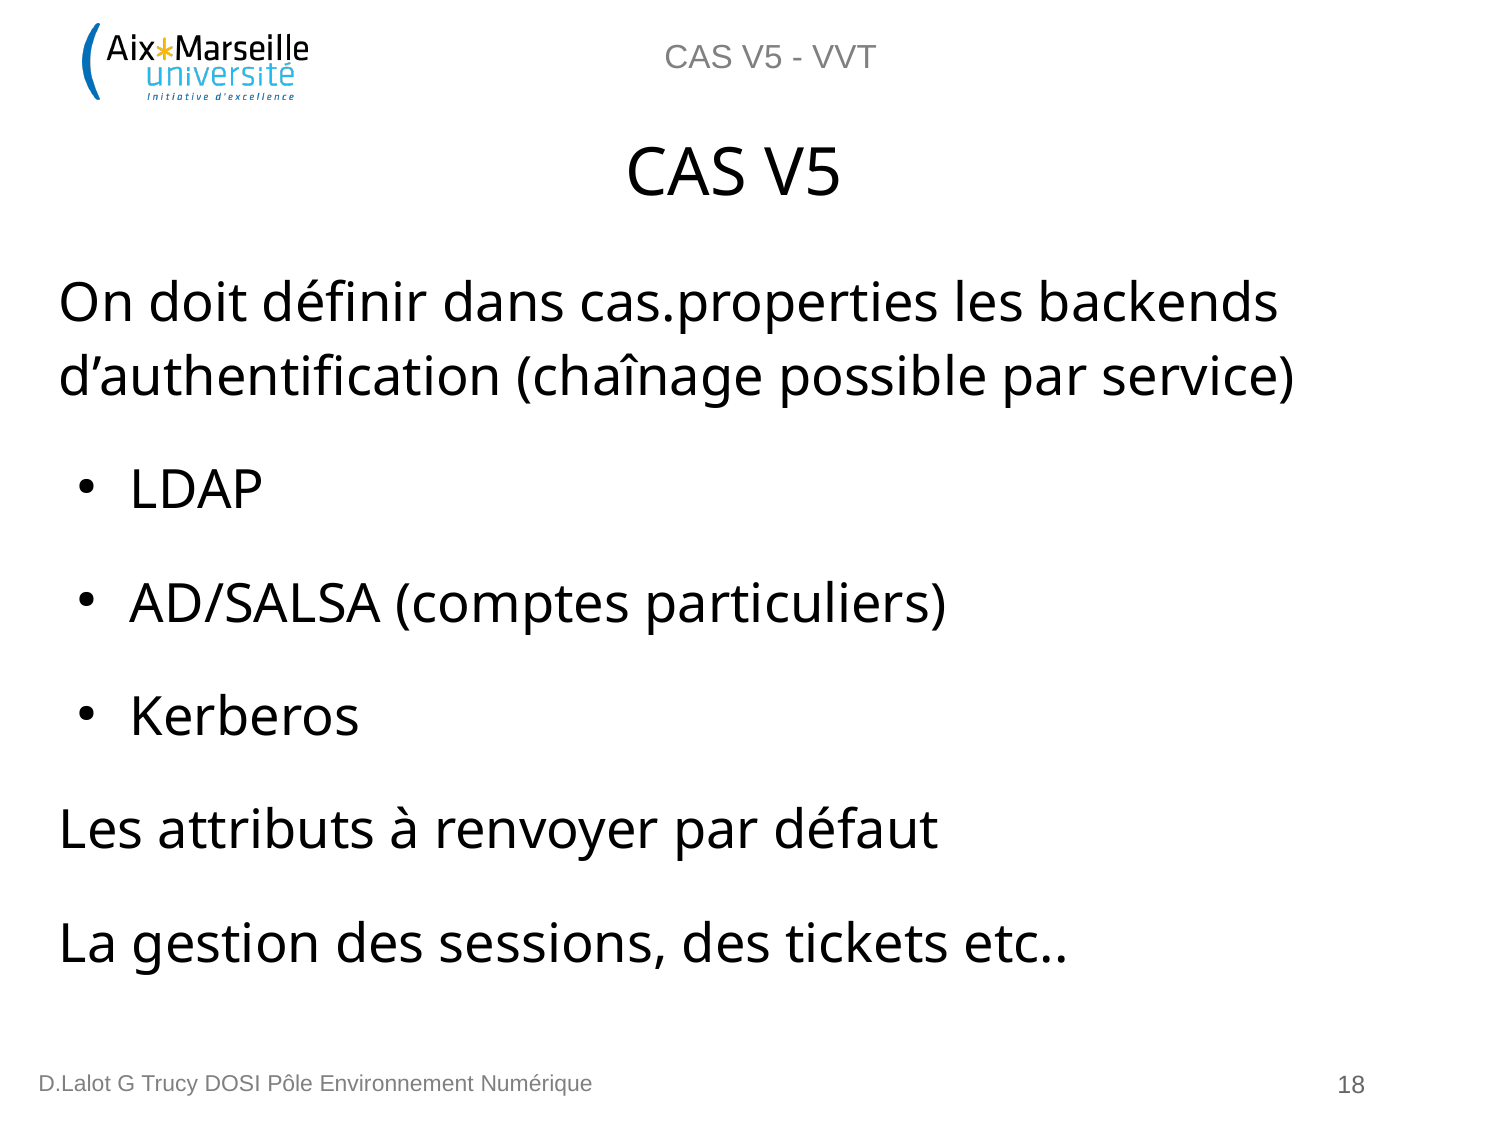

# CAS V5
On doit définir dans cas.properties les backends d’authentification (chaînage possible par service)
LDAP
AD/SALSA (comptes particuliers)
Kerberos
Les attributs à renvoyer par défaut
La gestion des sessions, des tickets etc..